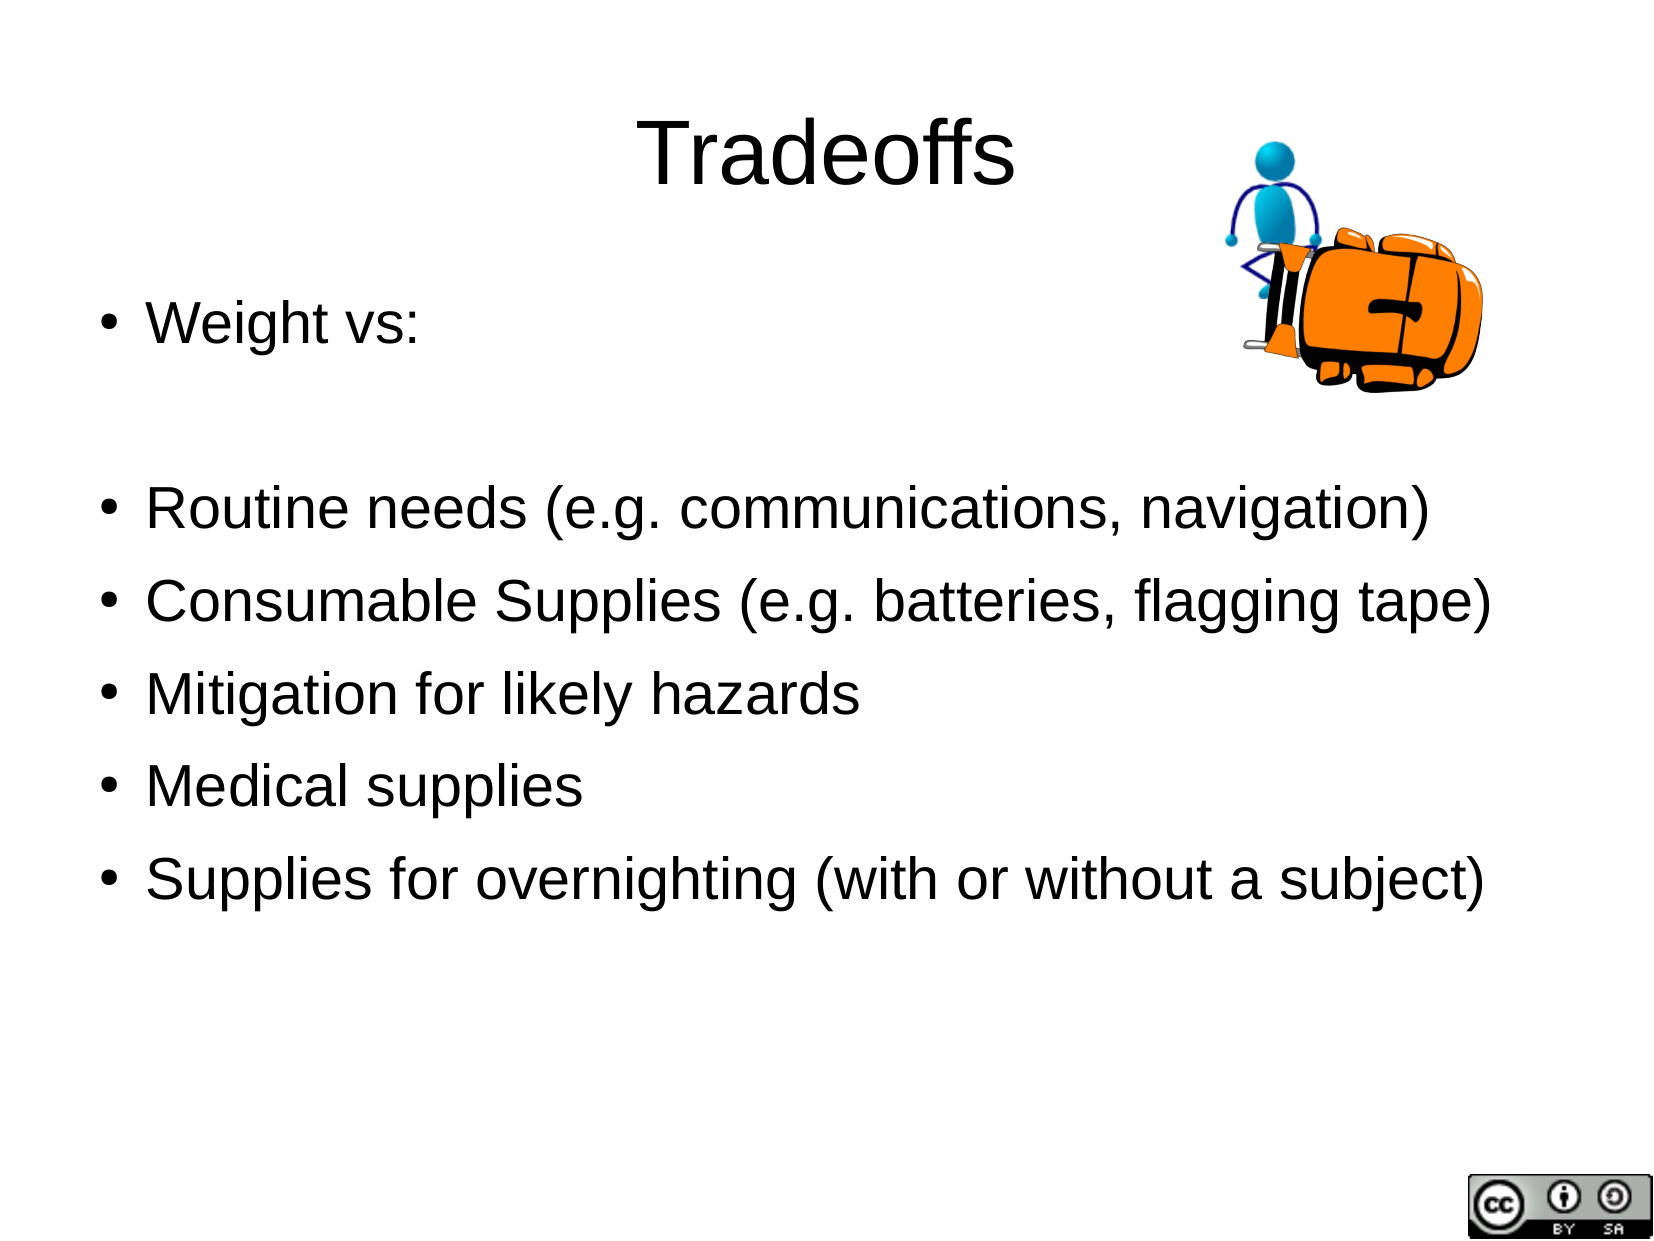

# Tradeoffs
Weight vs:
Routine needs (e.g. communications, navigation)
Consumable Supplies (e.g. batteries, flagging tape)
Mitigation for likely hazards
Medical supplies
Supplies for overnighting (with or without a subject)